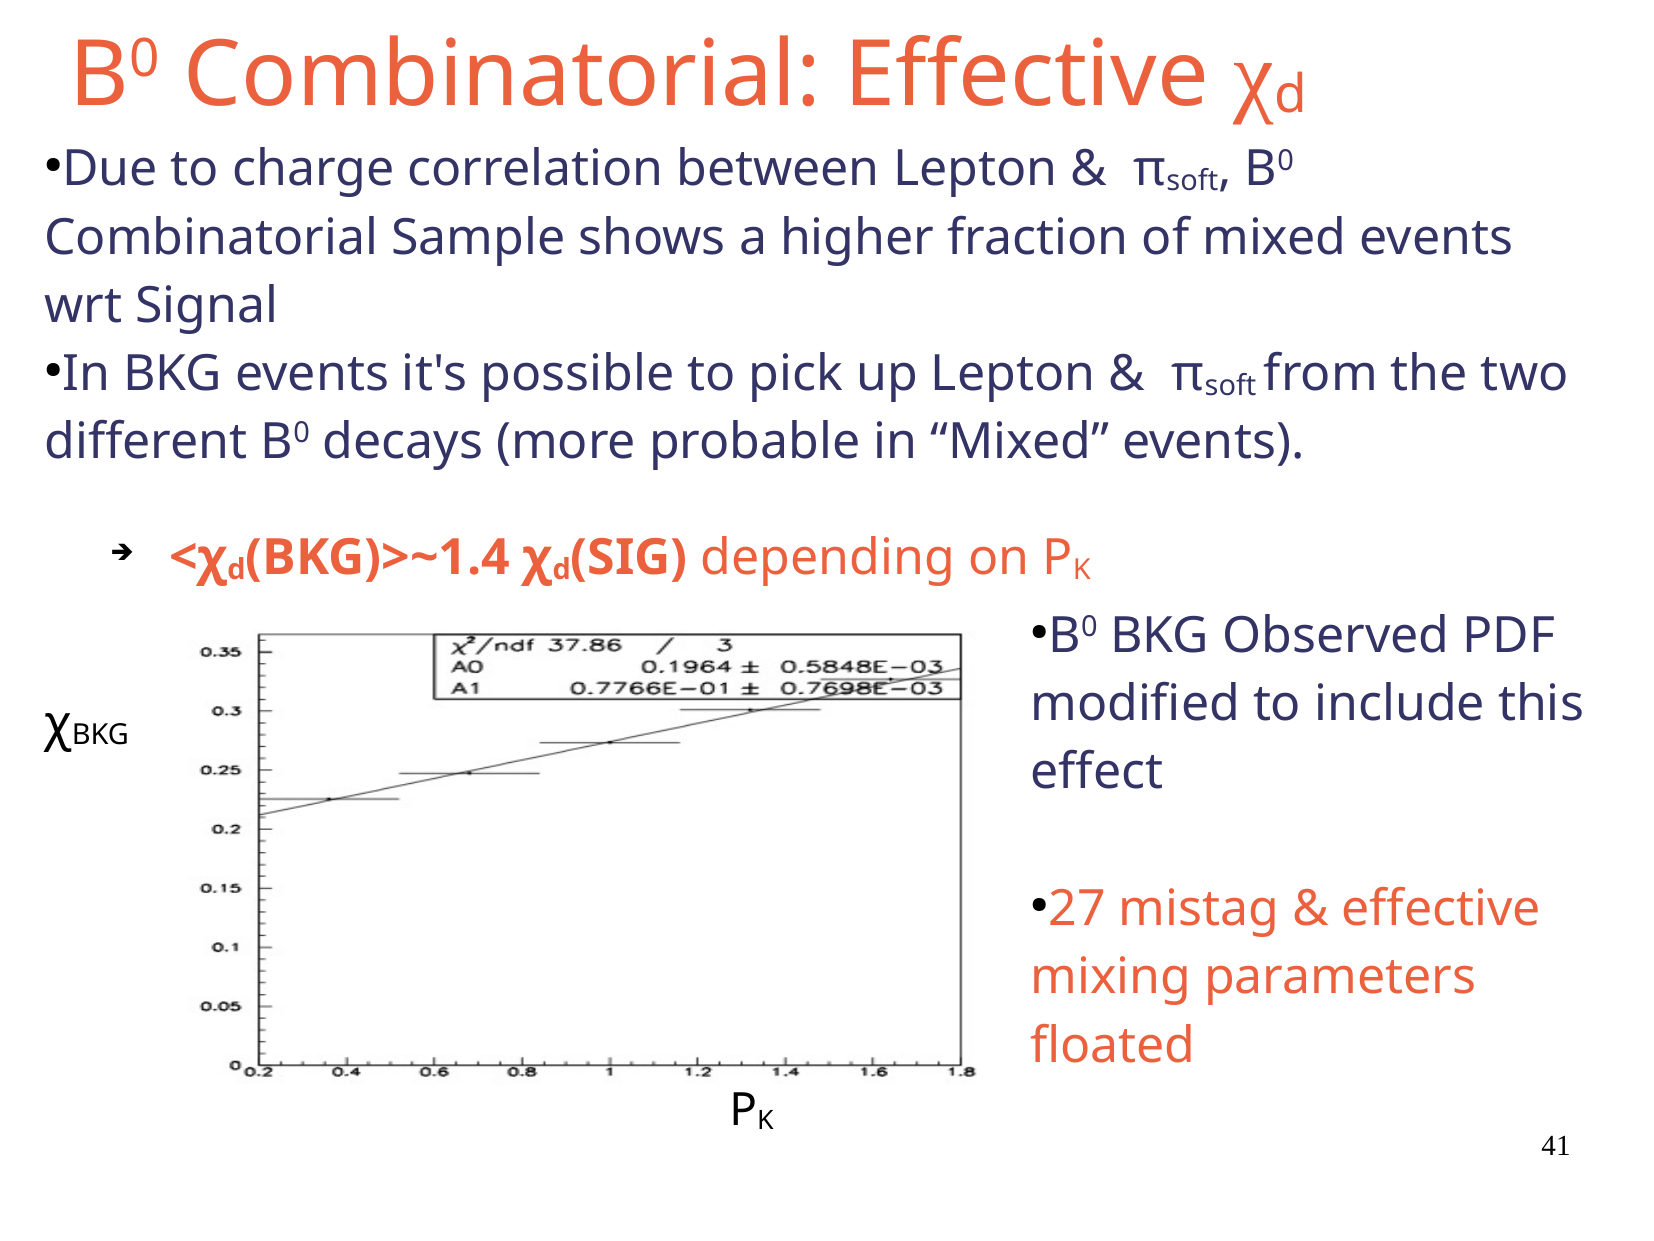

B0 Combinatorial: Effective χd
Due to charge correlation between Lepton & πsoft, B0 Combinatorial Sample shows a higher fraction of mixed events wrt Signal
In BKG events it's possible to pick up Lepton & πsoft from the two different B0 decays (more probable in “Mixed” events).
<χd(BKG)>~1.4 χd(SIG) depending on PK
B0 BKG Observed PDF modified to include this effect
27 mistag & effective mixing parameters floated
χBKG
PK
41